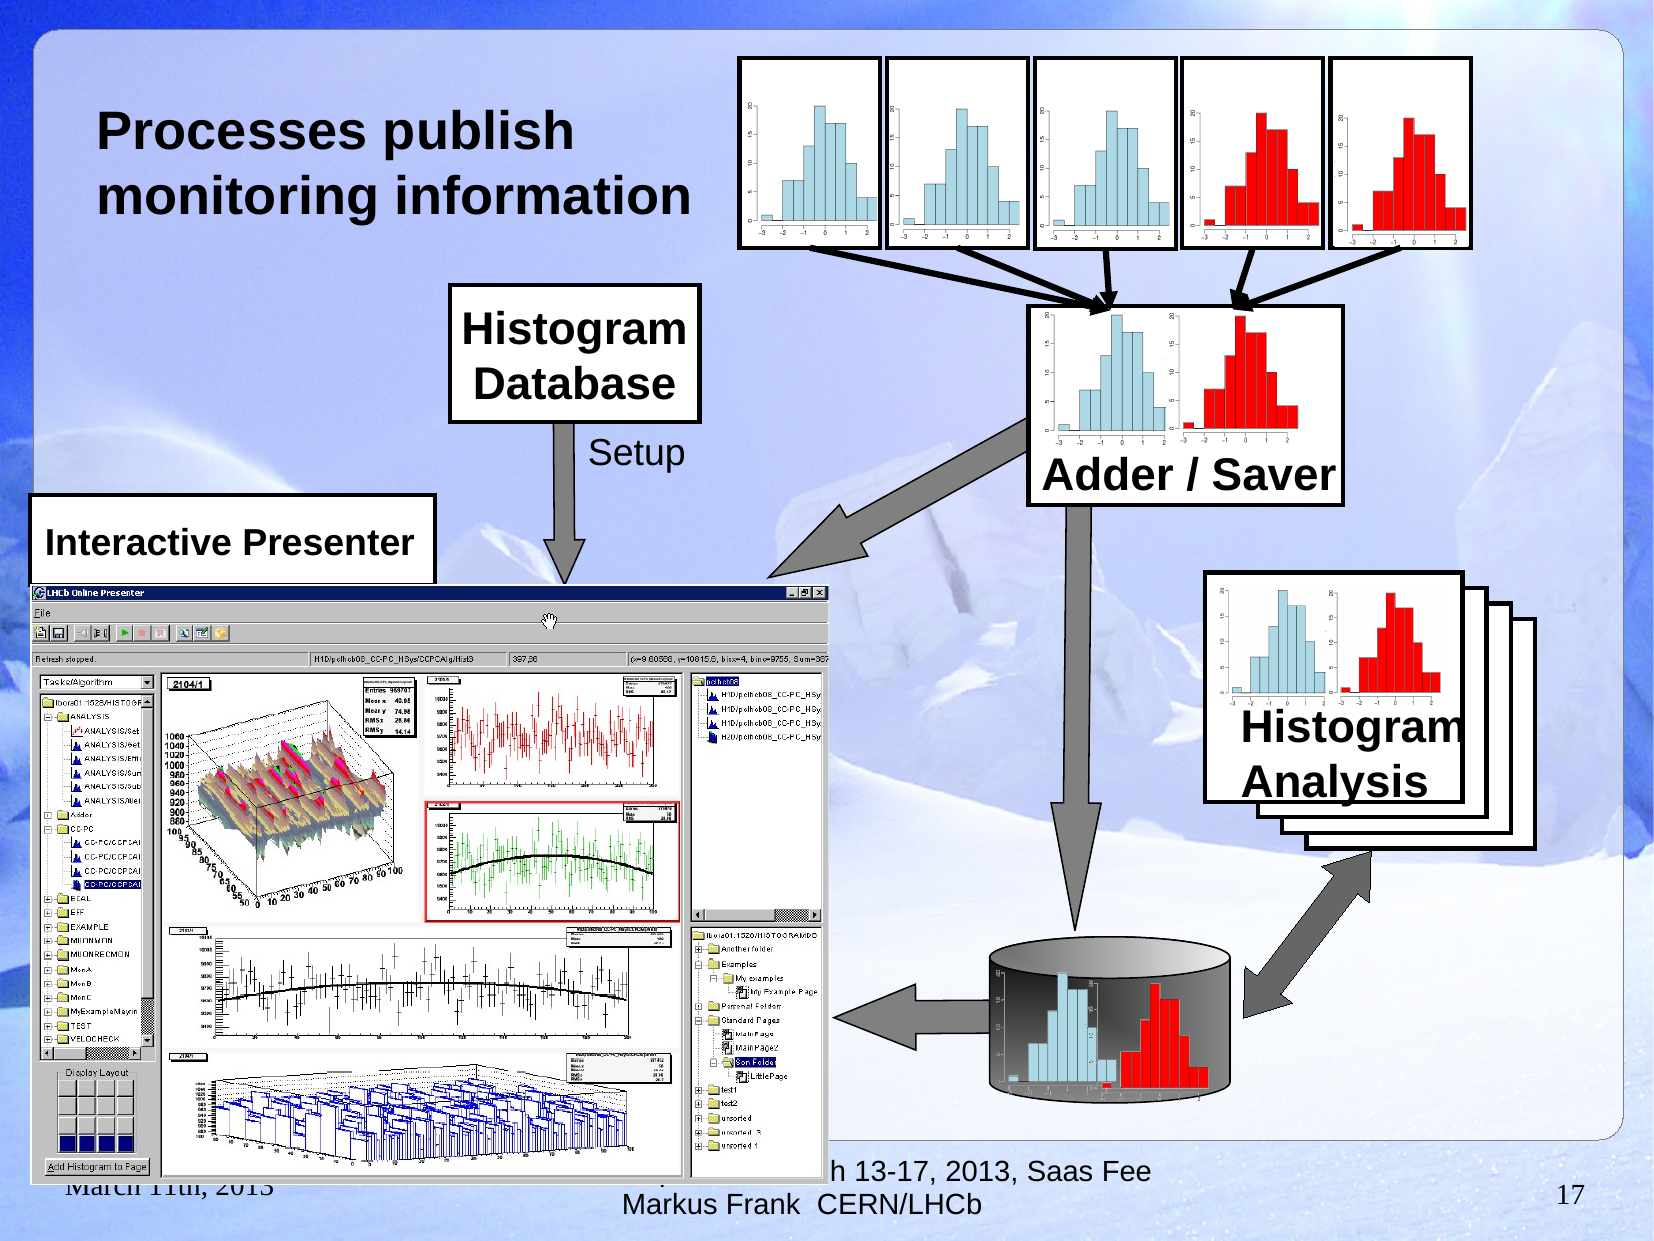

Processes publish
monitoring information
Histogram
Database
Setup
Adder / Saver
Interactive Presenter
Histogram
Analysis
March 11th, 2013
17